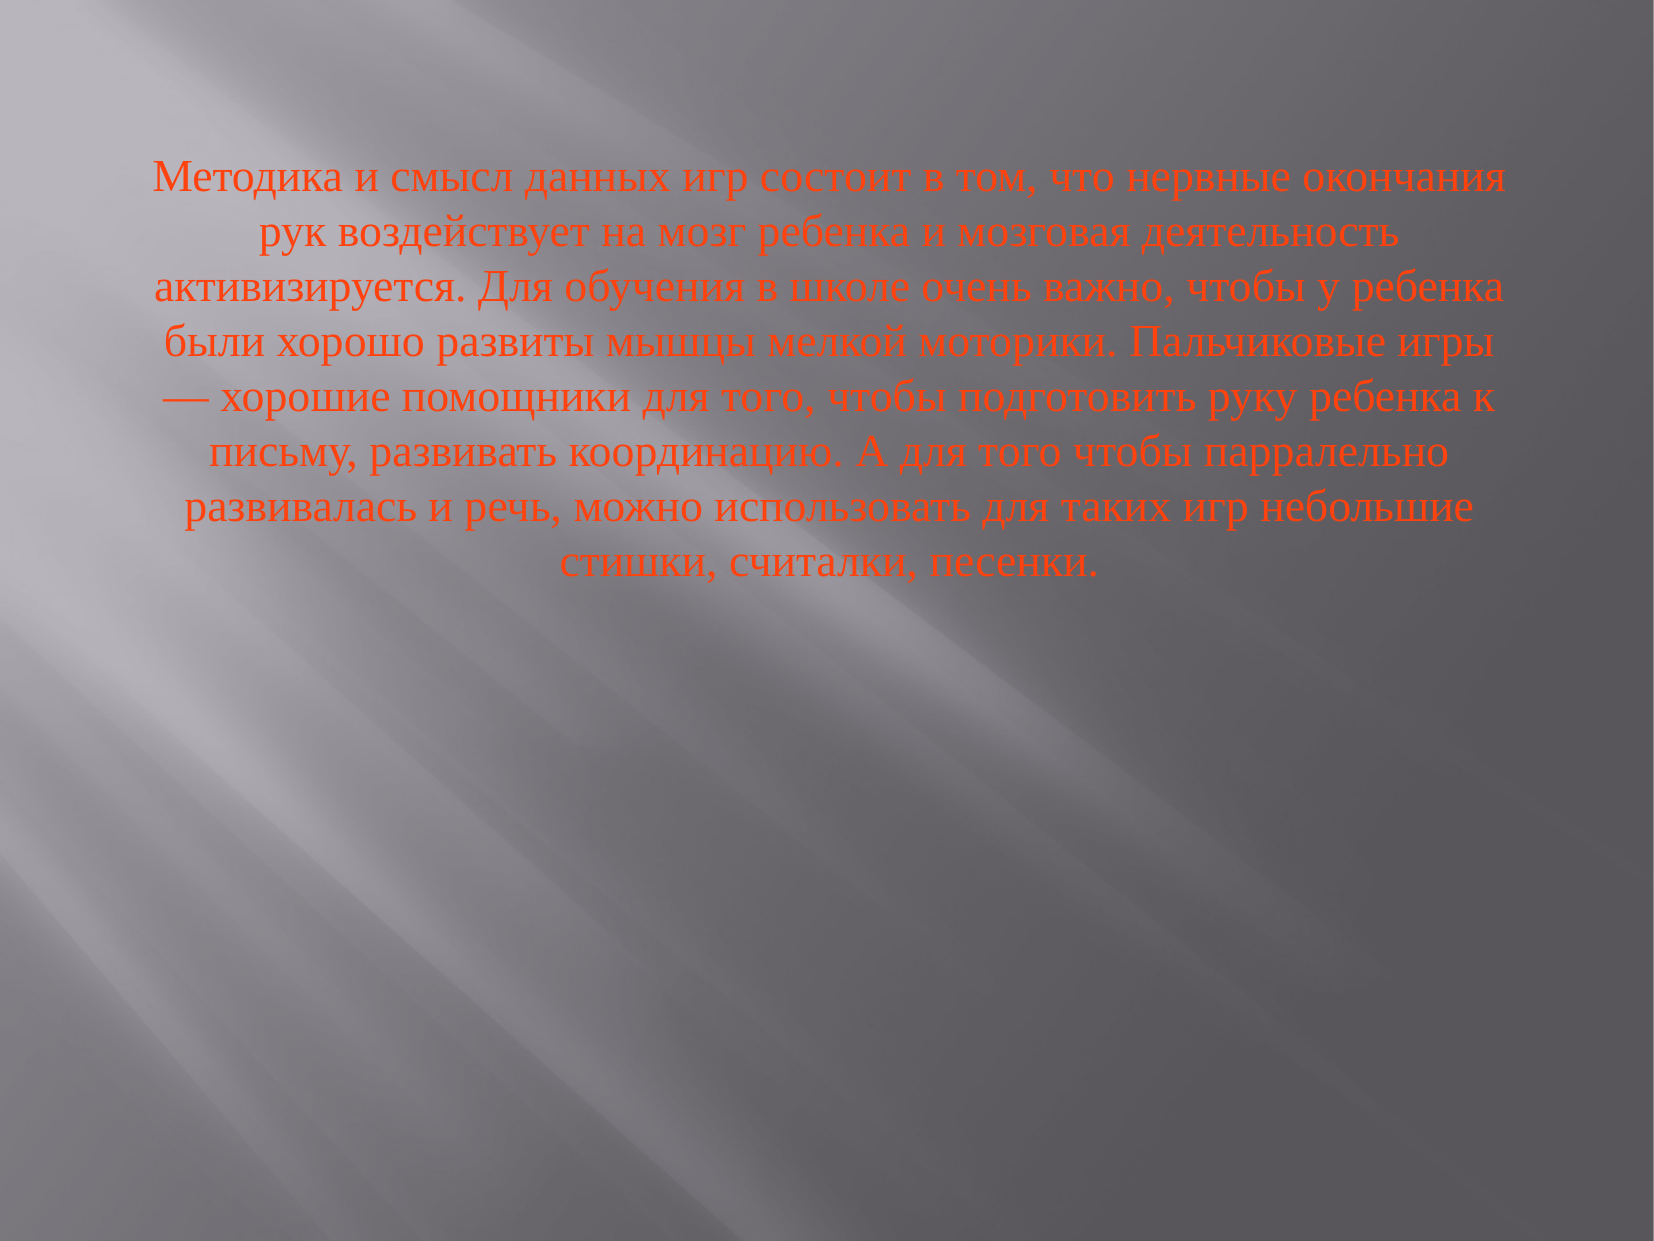

Методика и смысл данных игр состоит в том, что нервные окончания рук воздействует на мозг ребенка и мозговая деятельность активизируется. Для обучения в школе очень важно, чтобы у ребенка были хорошо развиты мышцы мелкой моторики. Пальчиковые игры — хорошие помощники для того, чтобы подготовить руку ребенка к письму, развивать координацию. А для того чтобы парралельно развивалась и речь, можно использовать для таких игр небольшие стишки, считалки, песенки.